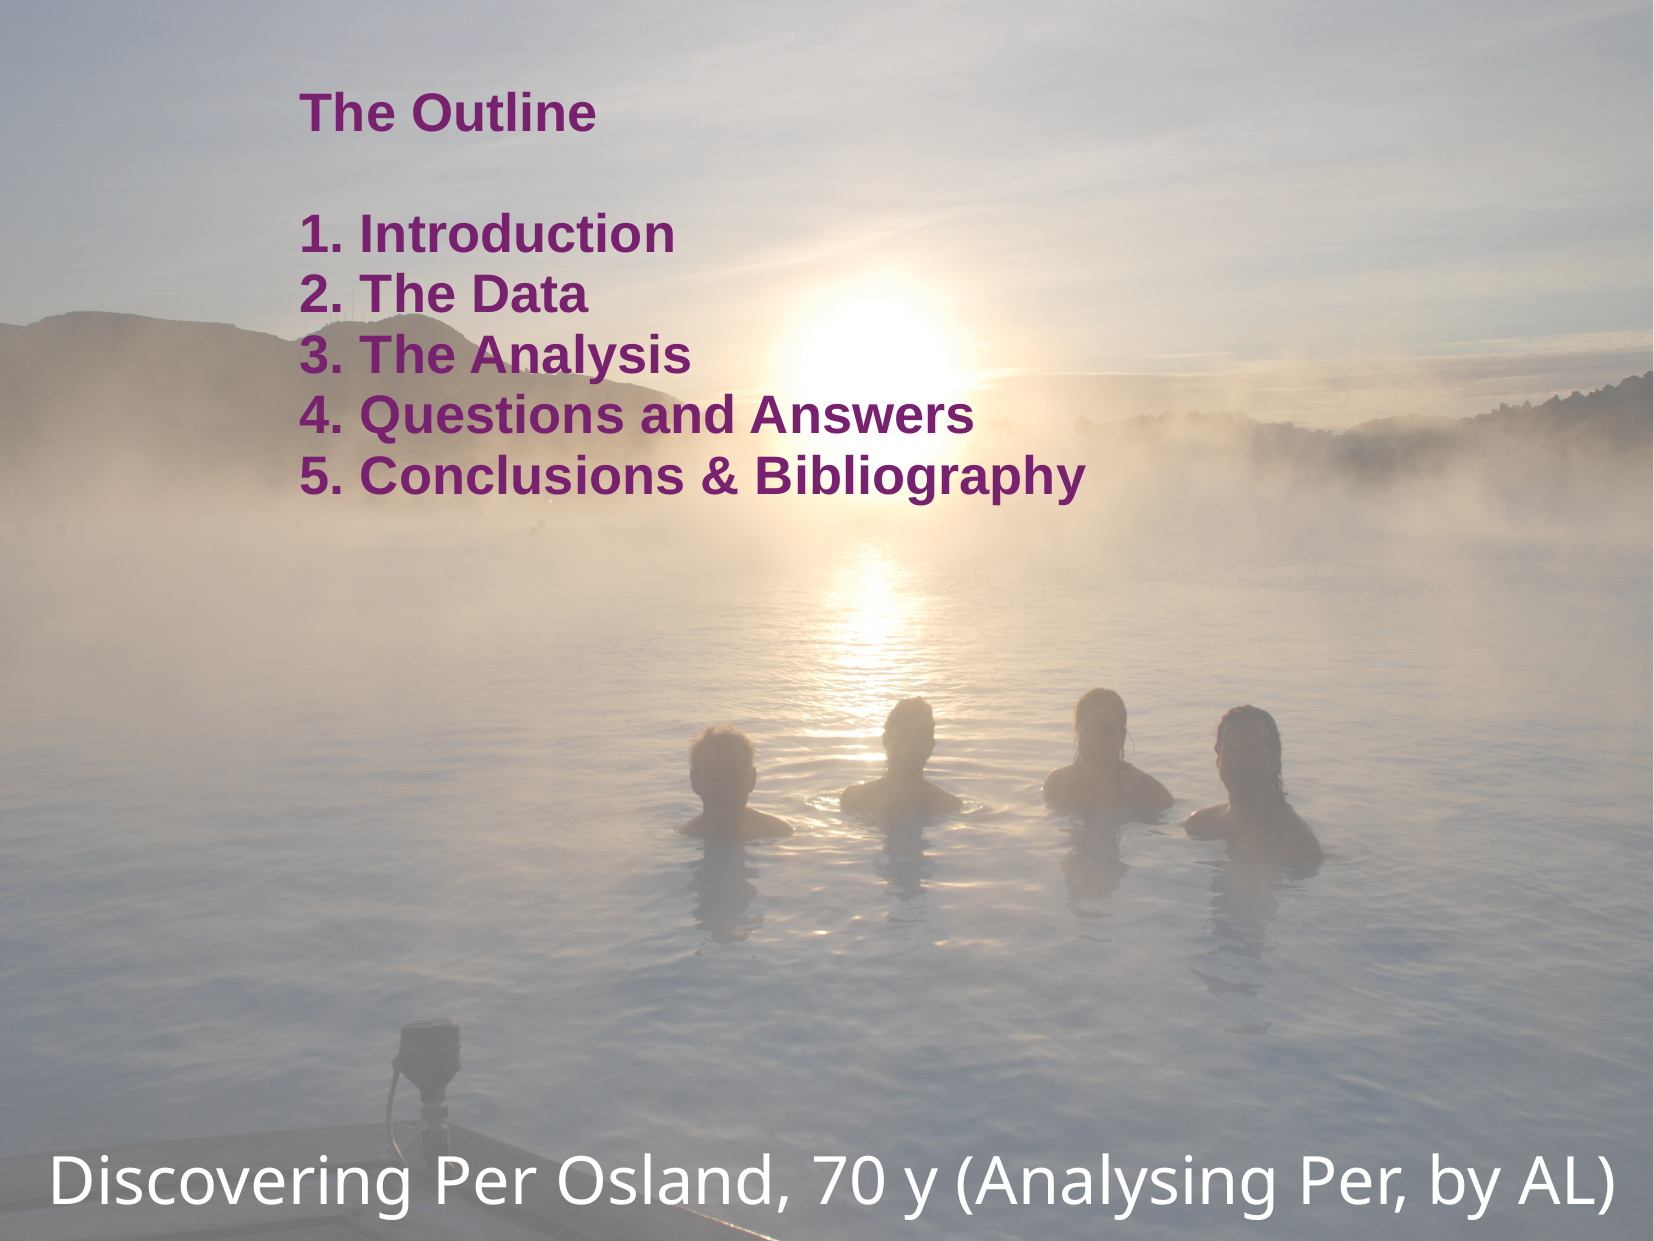

The Outline
1. Introduction
2. The Data
3. The Analysis
4. Questions and Answers
5. Conclusions & Bibliography